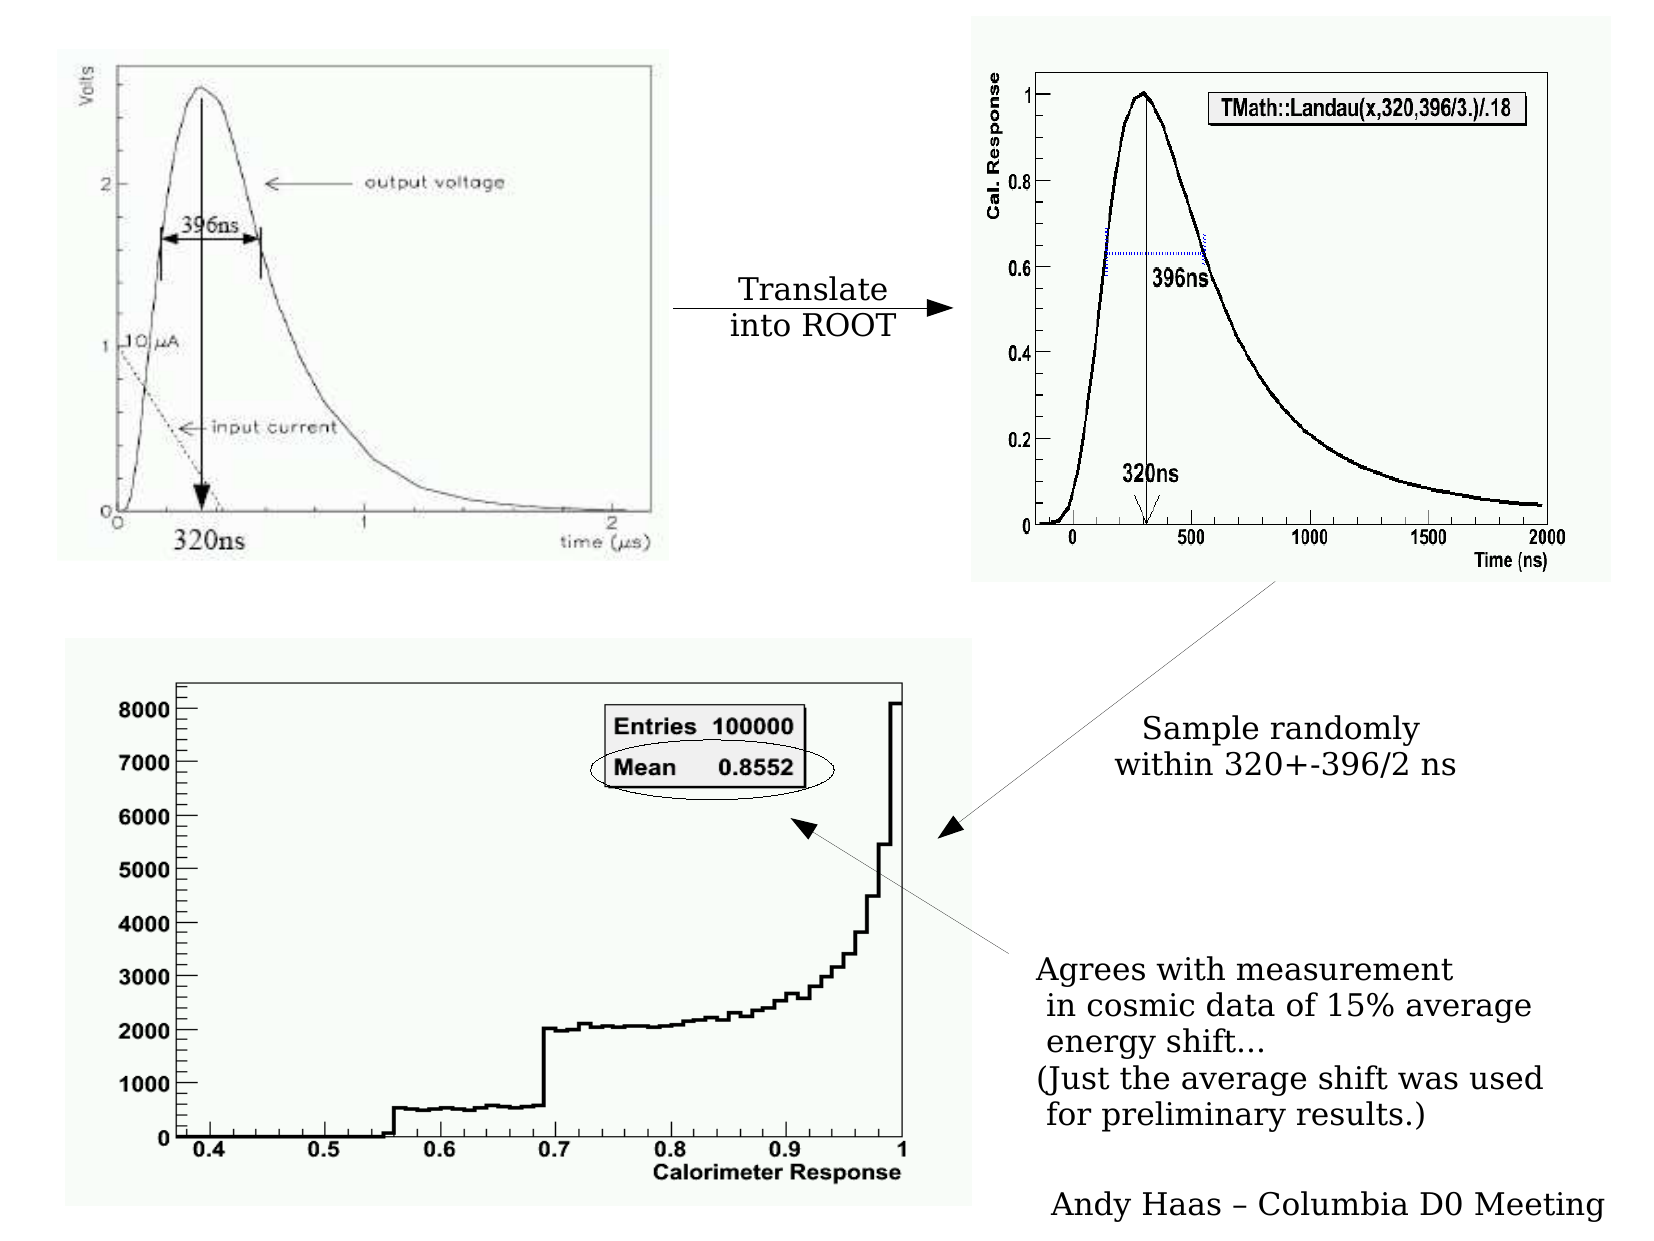

Translate
into ROOT
Sample randomly
within 320+-396/2 ns
Agrees with measurement
 in cosmic data of 15% average
 energy shift...
(Just the average shift was used
 for preliminary results.)